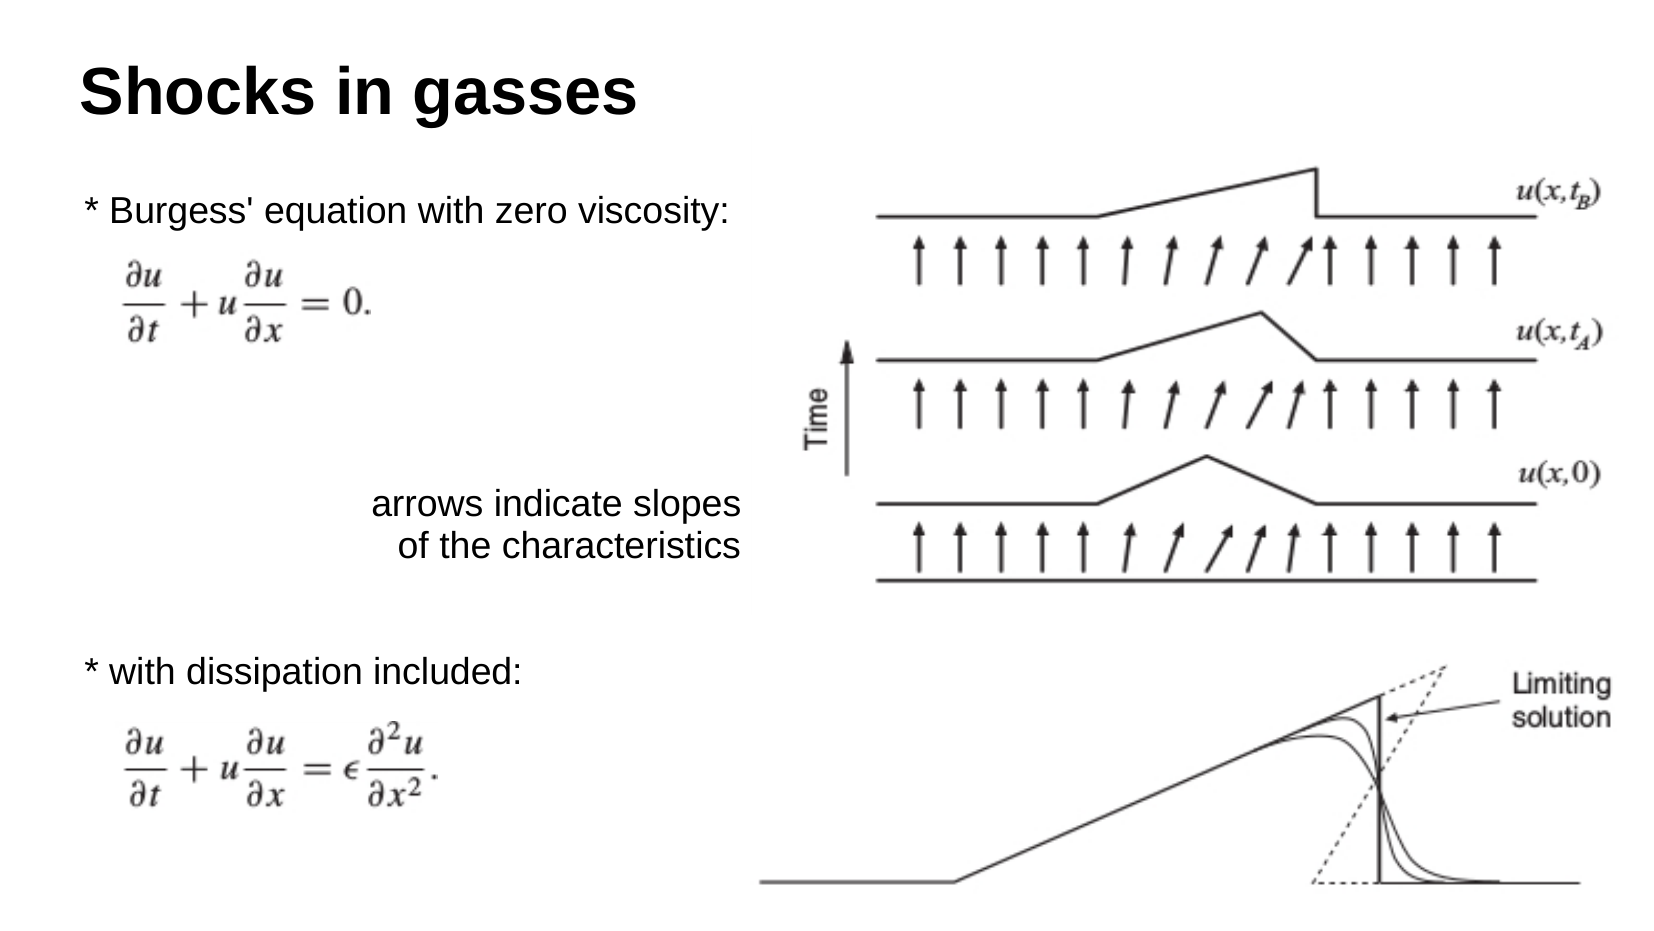

Shocks in gasses
* Burgess' equation with zero viscosity:
arrows indicate slopes
of the characteristics
* with dissipation included: